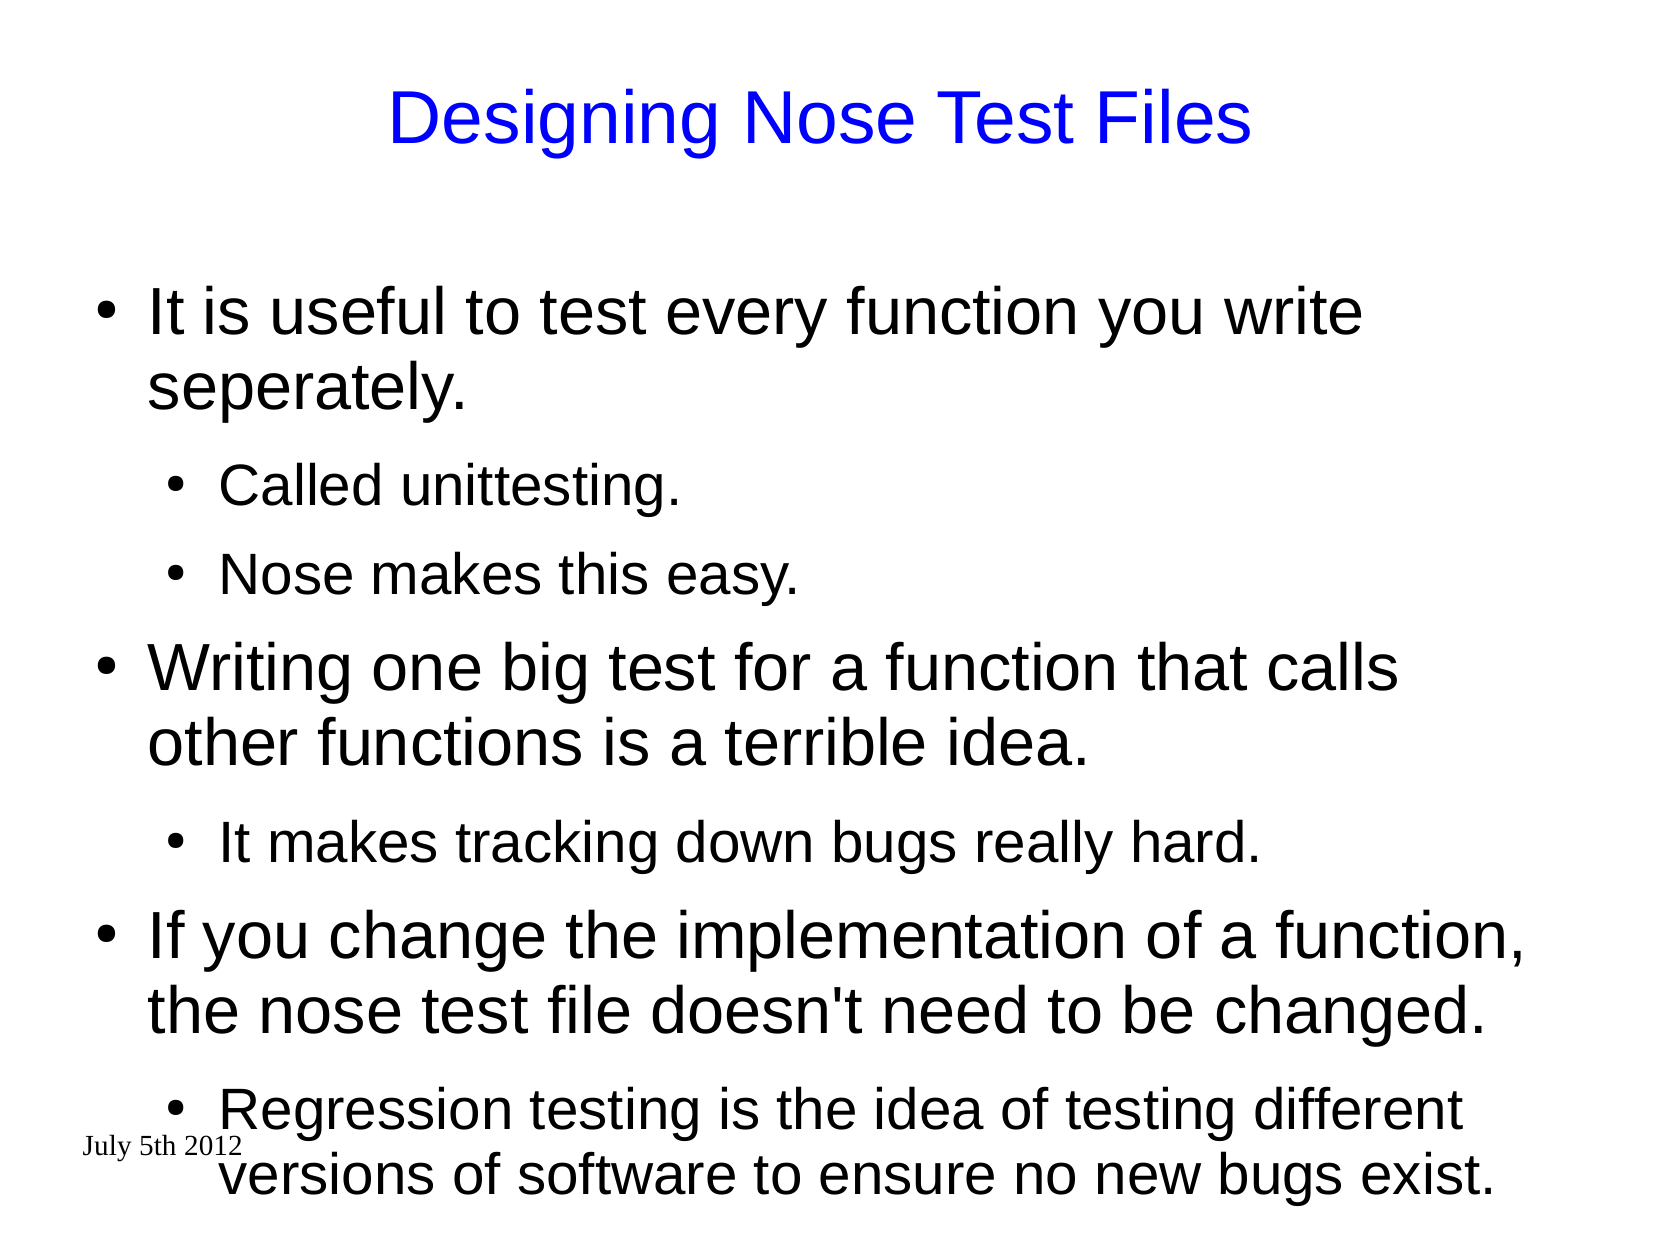

# Designing Nose Test Files
It is useful to test every function you write seperately.
Called unittesting.
Nose makes this easy.
Writing one big test for a function that calls other functions is a terrible idea.
It makes tracking down bugs really hard.
If you change the implementation of a function, the nose test file doesn't need to be changed.
Regression testing is the idea of testing different versions of software to ensure no new bugs exist.
July 5th 2012